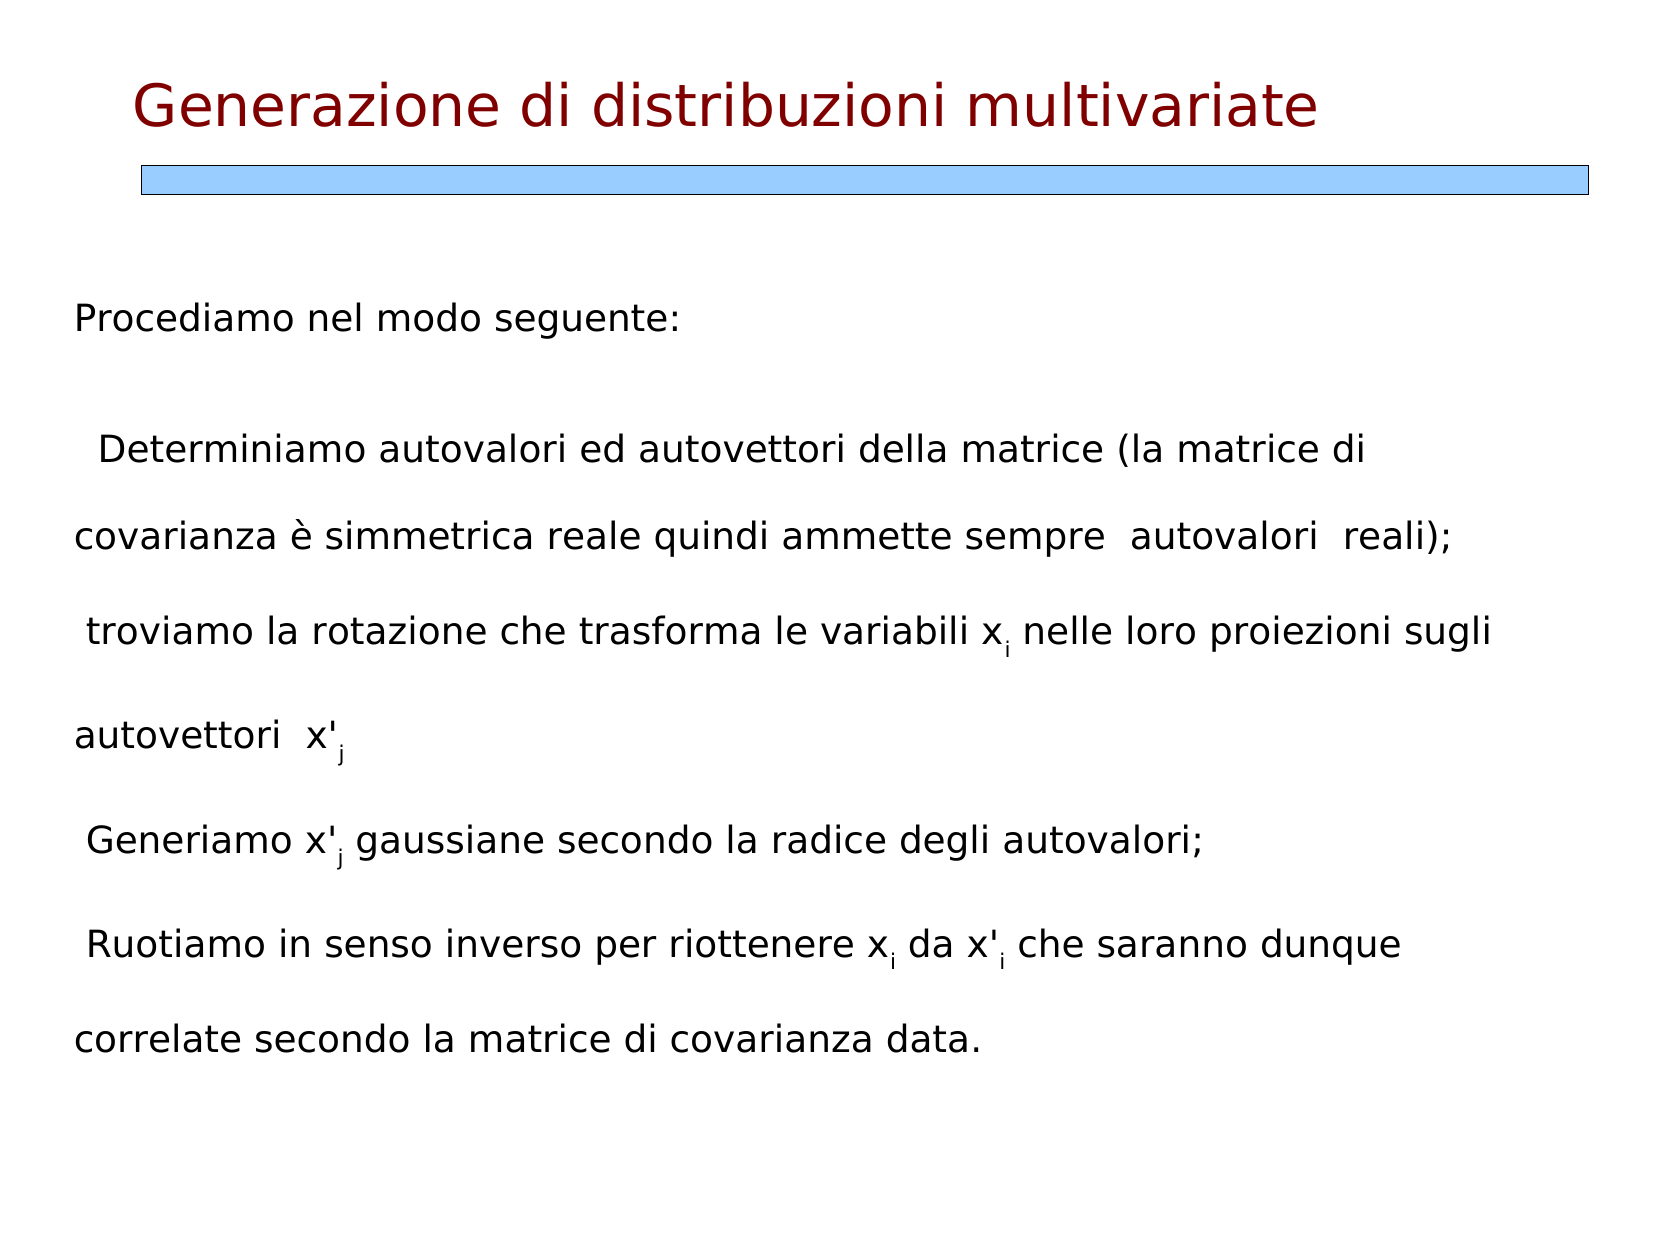

Generazione di distribuzioni multivariate
Procediamo nel modo seguente:
 Determiniamo autovalori ed autovettori della matrice (la matrice di covarianza è simmetrica reale quindi ammette sempre autovalori reali);
 troviamo la rotazione che trasforma le variabili xi nelle loro proiezioni sugli autovettori x'j
 Generiamo x'j gaussiane secondo la radice degli autovalori;
 Ruotiamo in senso inverso per riottenere xi da x'i che saranno dunque correlate secondo la matrice di covarianza data.